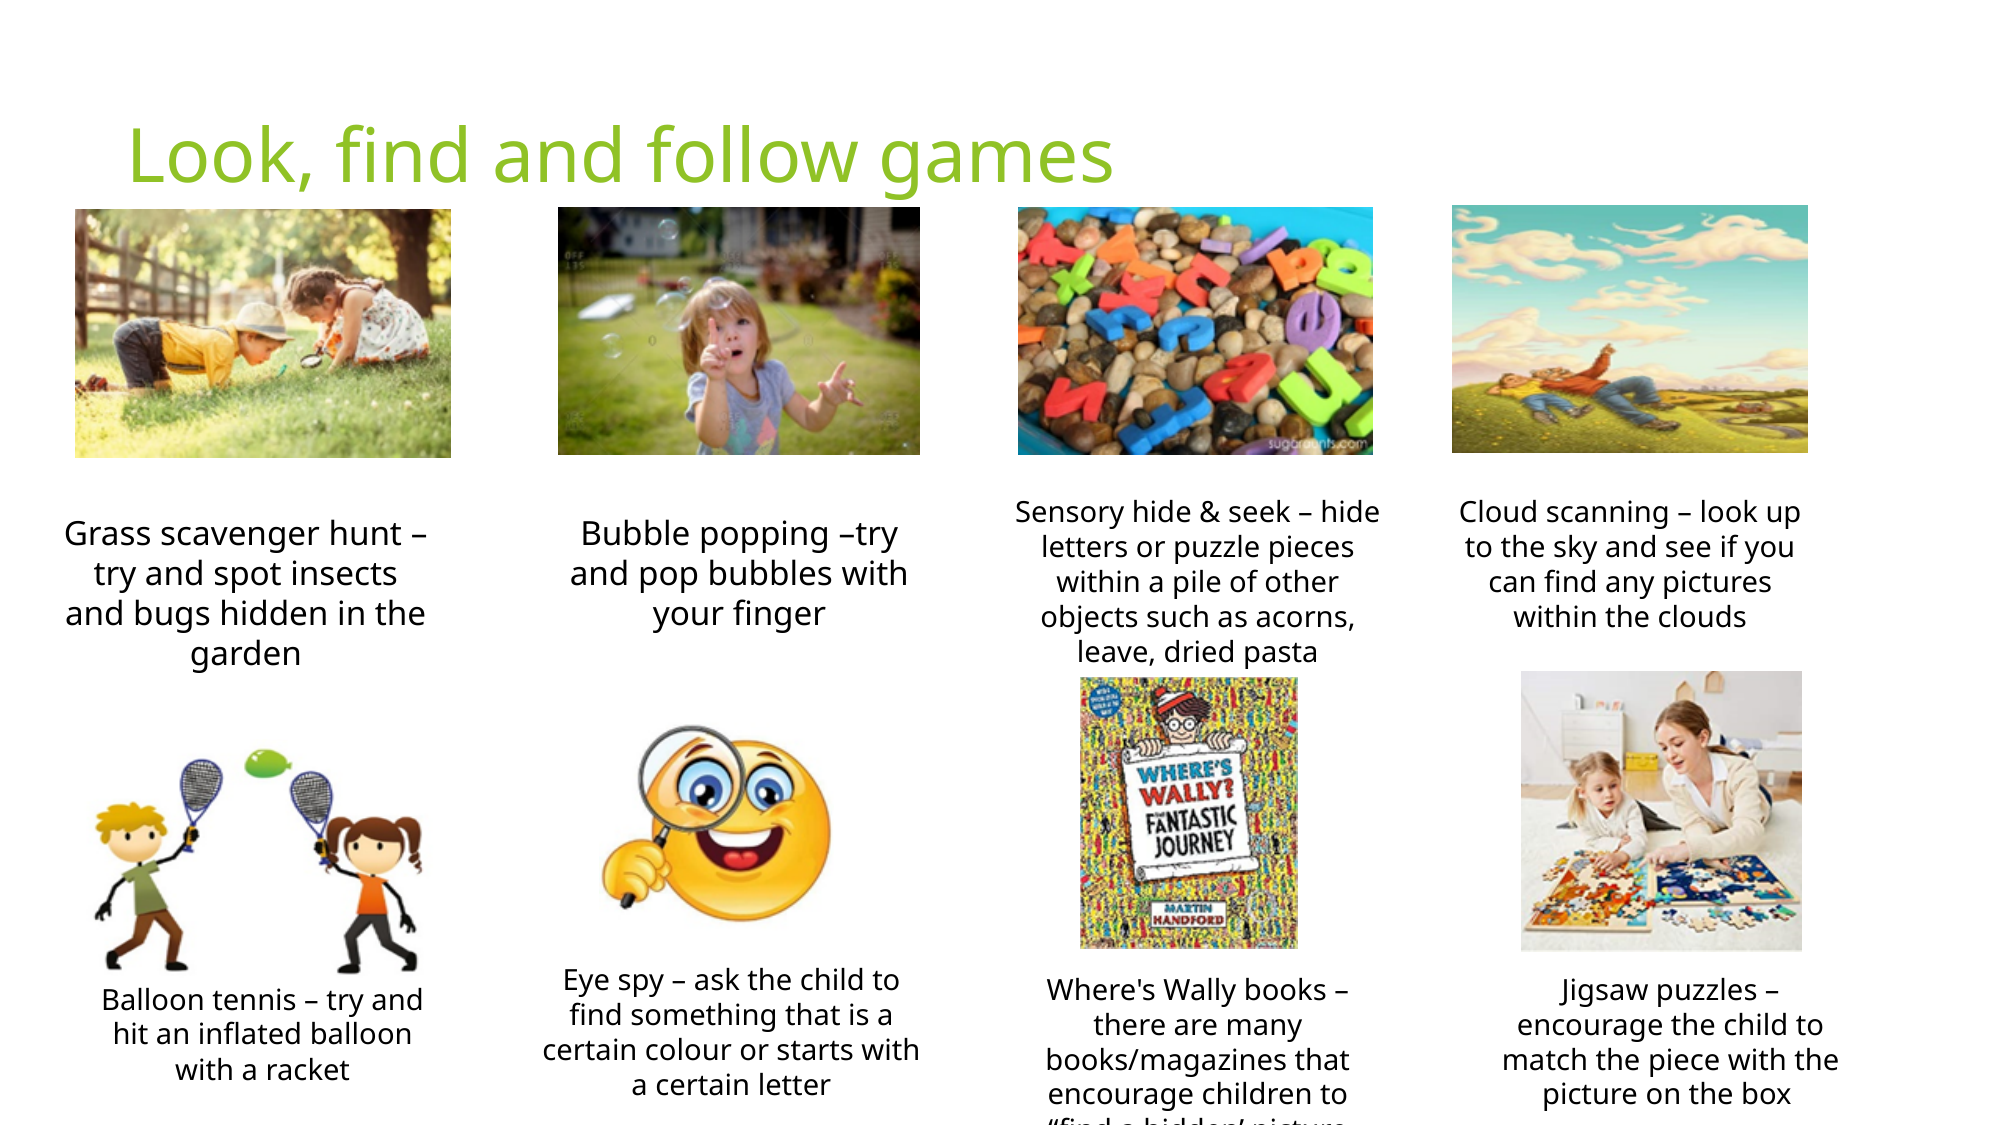

# Look, find and follow games
Sensory hide & seek – hide letters or puzzle pieces within a pile of other objects such as acorns, leave, dried pasta
Cloud scanning – look up to the sky and see if you can find any pictures within the clouds
Grass scavenger hunt –try and spot insects and bugs hidden in the garden
Bubble popping –try and pop bubbles with your finger
Eye spy – ask the child to find something that is a certain colour or starts with a certain letter
Where's Wally books – there are many books/magazines that encourage children to “find a hidden’ picture
Jigsaw puzzles – encourage the child to match the piece with the picture on the box
Balloon tennis – try and hit an inflated balloon with a racket